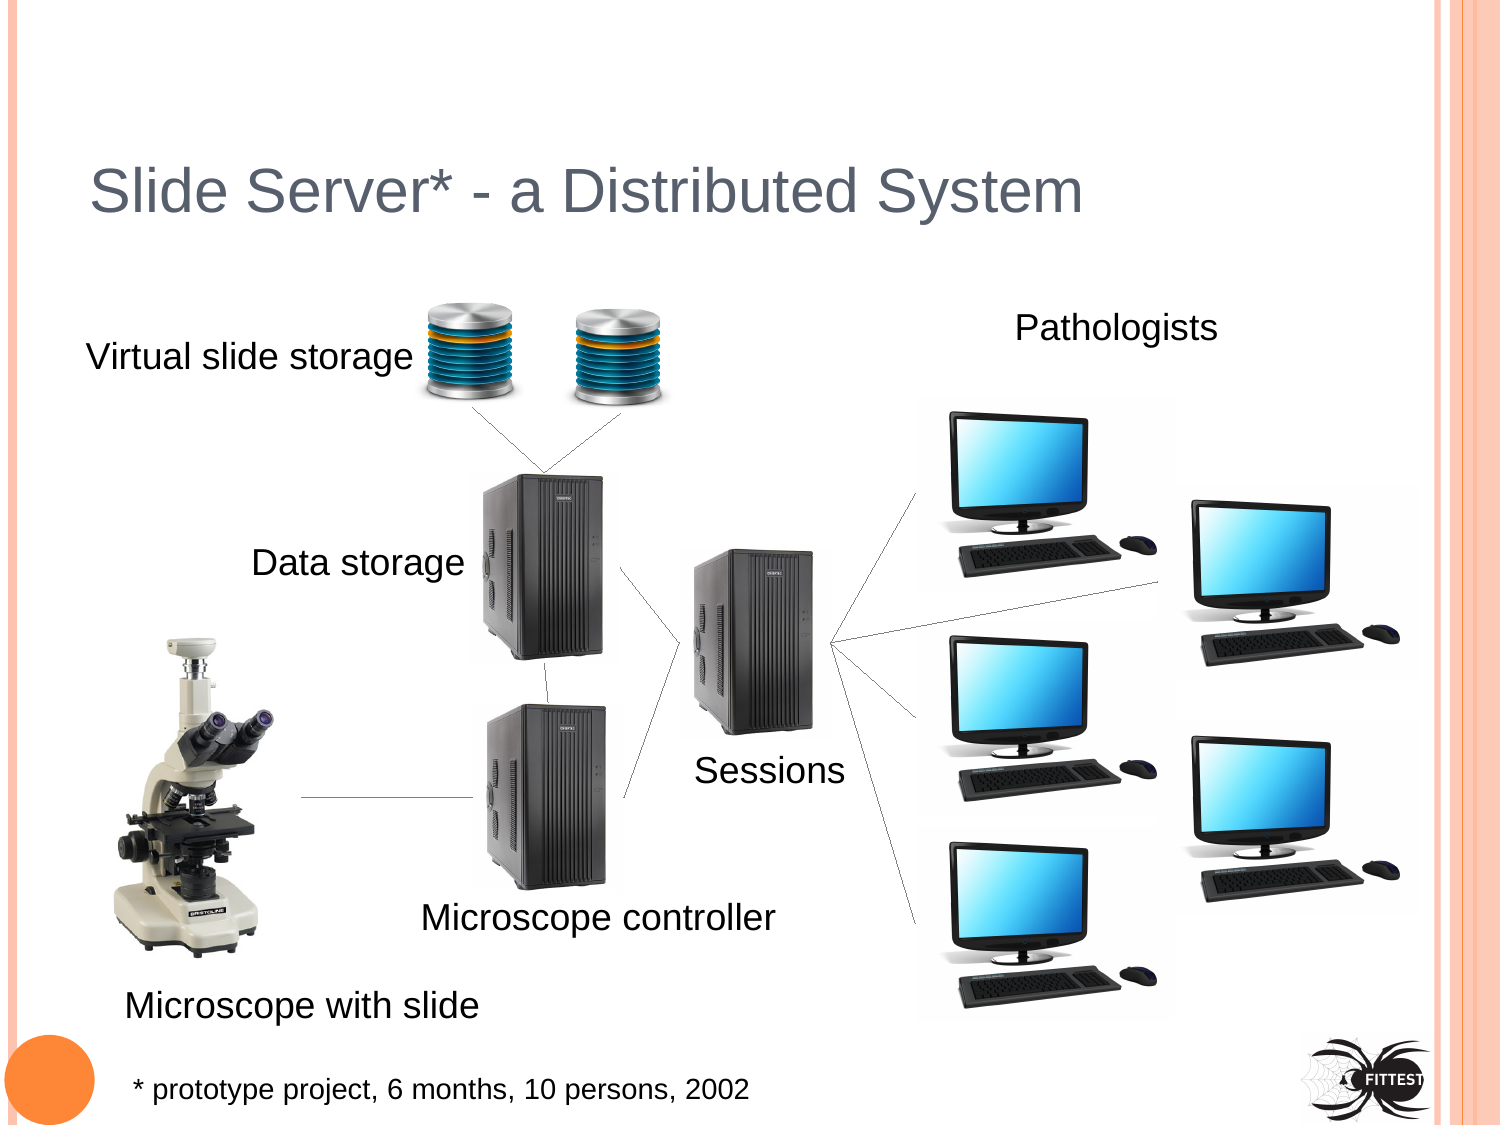

# Slide Server* - a Distributed System
Pathologists
Virtual slide storage
Data storage
Sessions
Microscope controller
Microscope with slide
* prototype project, 6 months, 10 persons, 2002